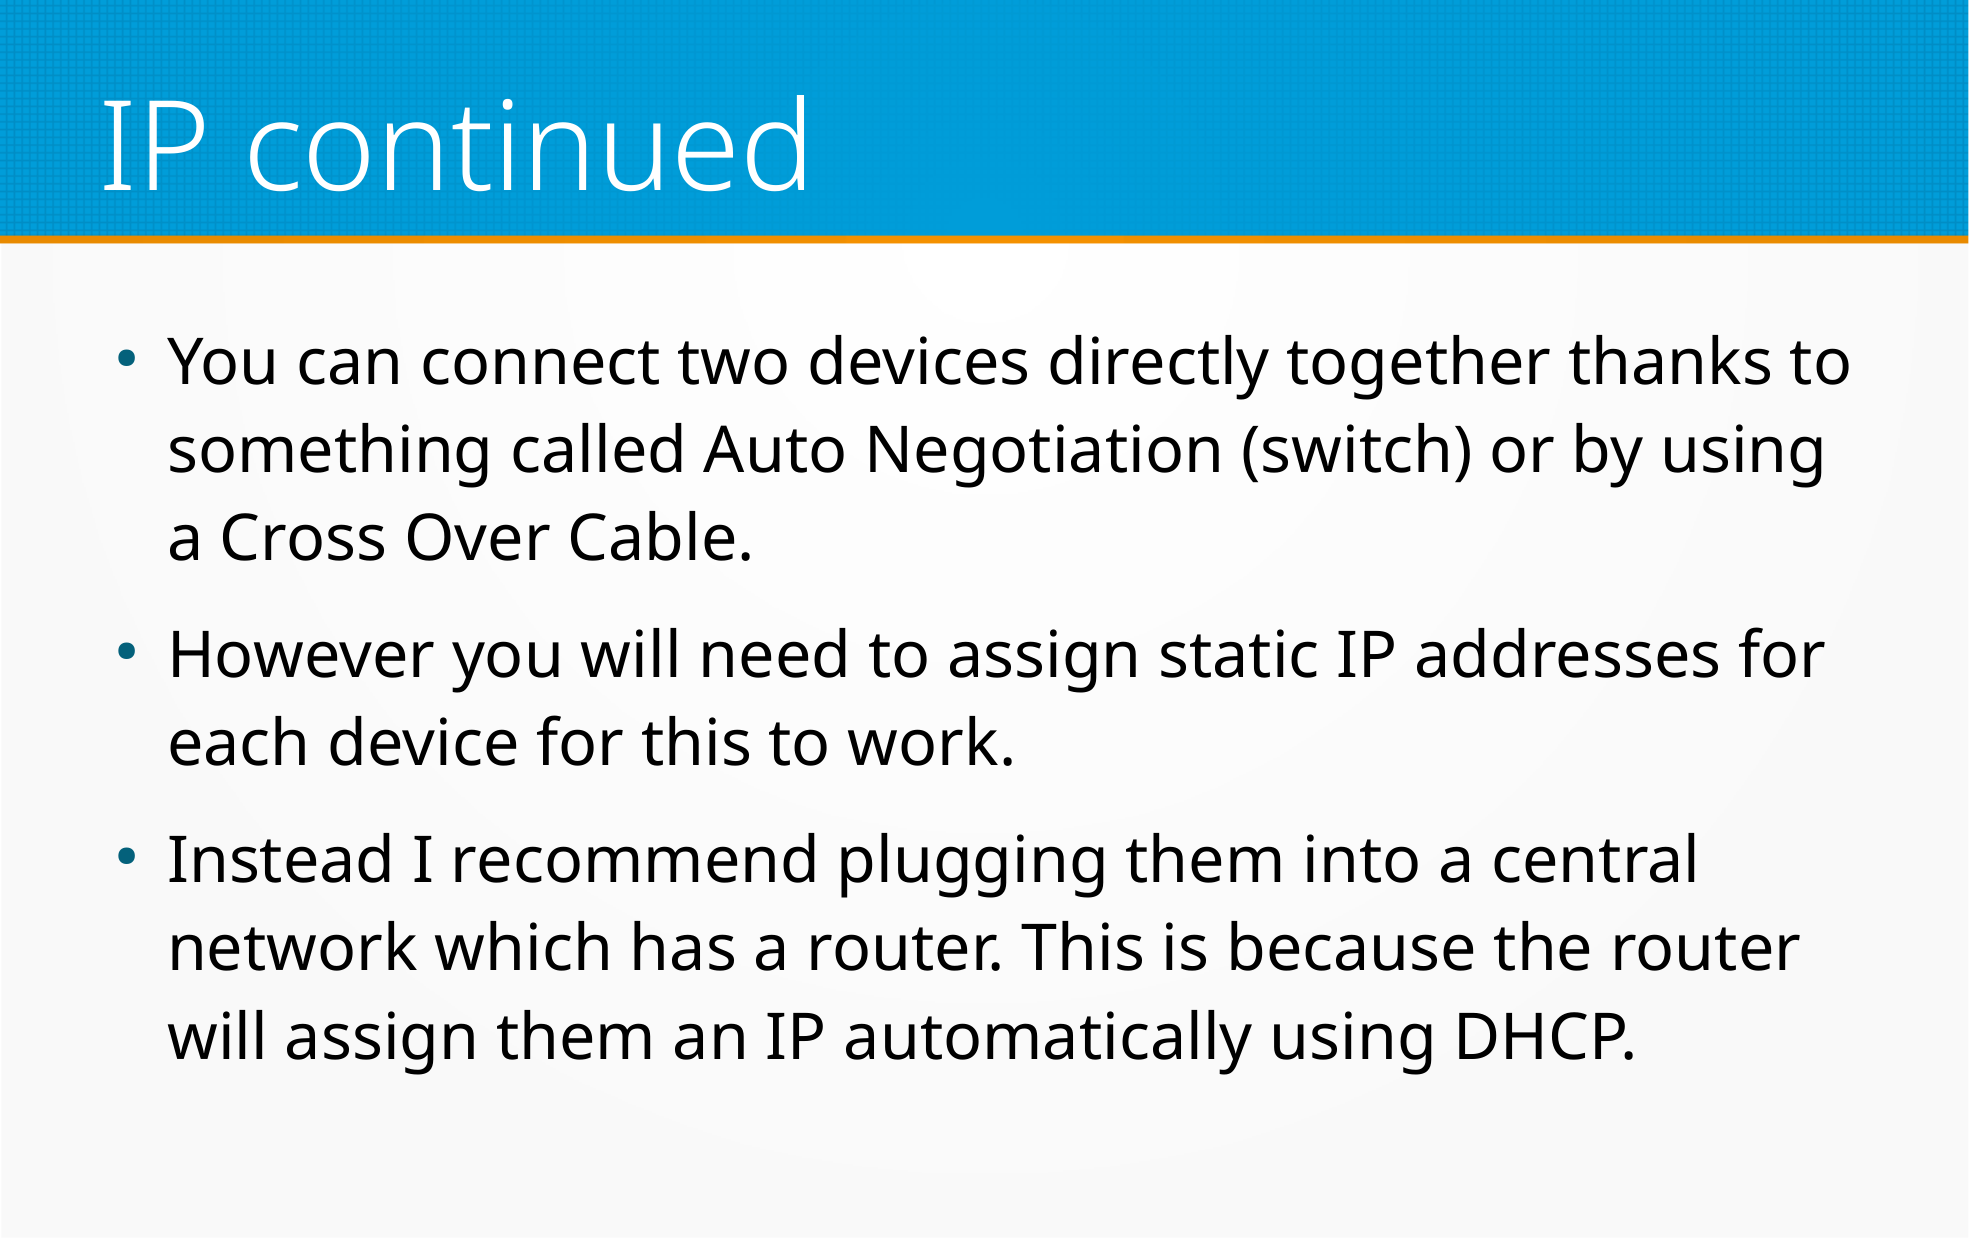

# IP continued
You can connect two devices directly together thanks to something called Auto Negotiation (switch) or by using a Cross Over Cable.
However you will need to assign static IP addresses for each device for this to work.
Instead I recommend plugging them into a central network which has a router. This is because the router will assign them an IP automatically using DHCP.